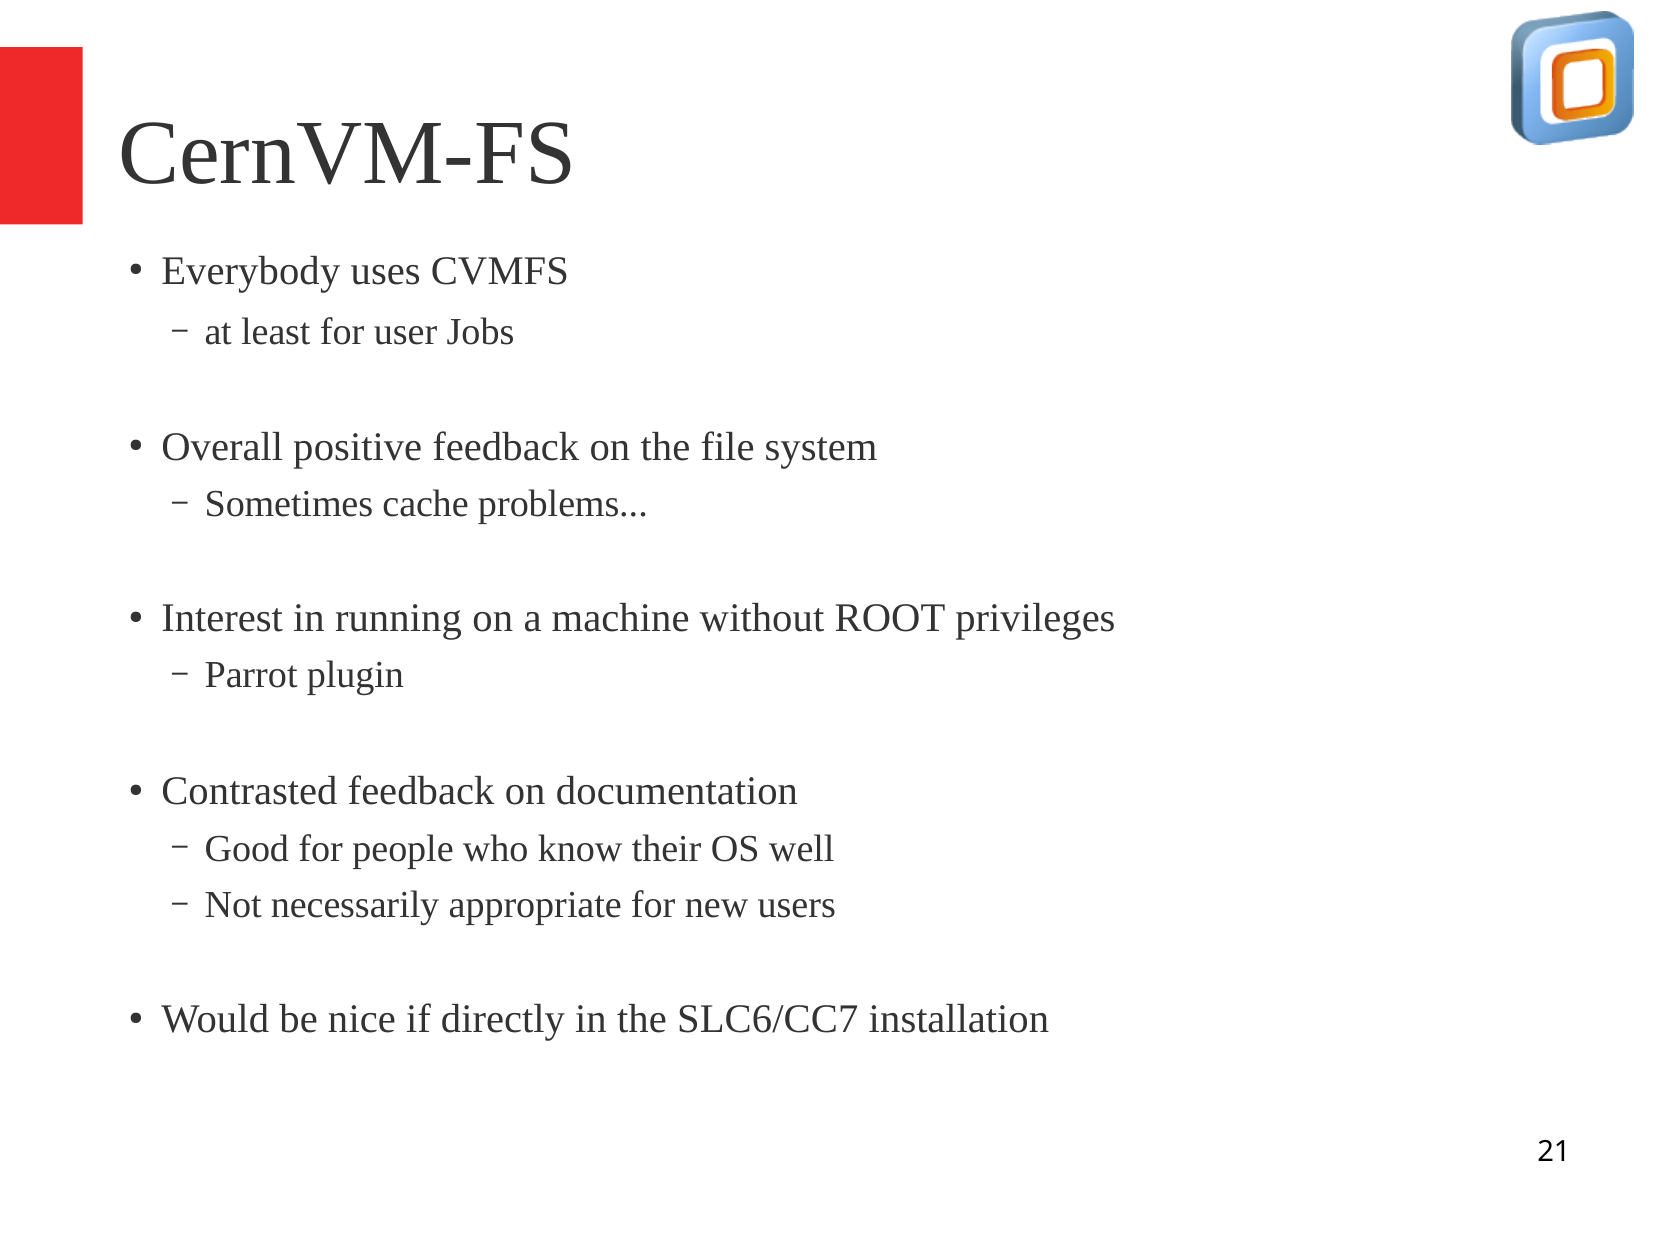

# CernVM-FS
Everybody uses CVMFS
at least for user Jobs
Overall positive feedback on the file system
Sometimes cache problems...
Interest in running on a machine without ROOT privileges
Parrot plugin
Contrasted feedback on documentation
Good for people who know their OS well
Not necessarily appropriate for new users
Would be nice if directly in the SLC6/CC7 installation
21